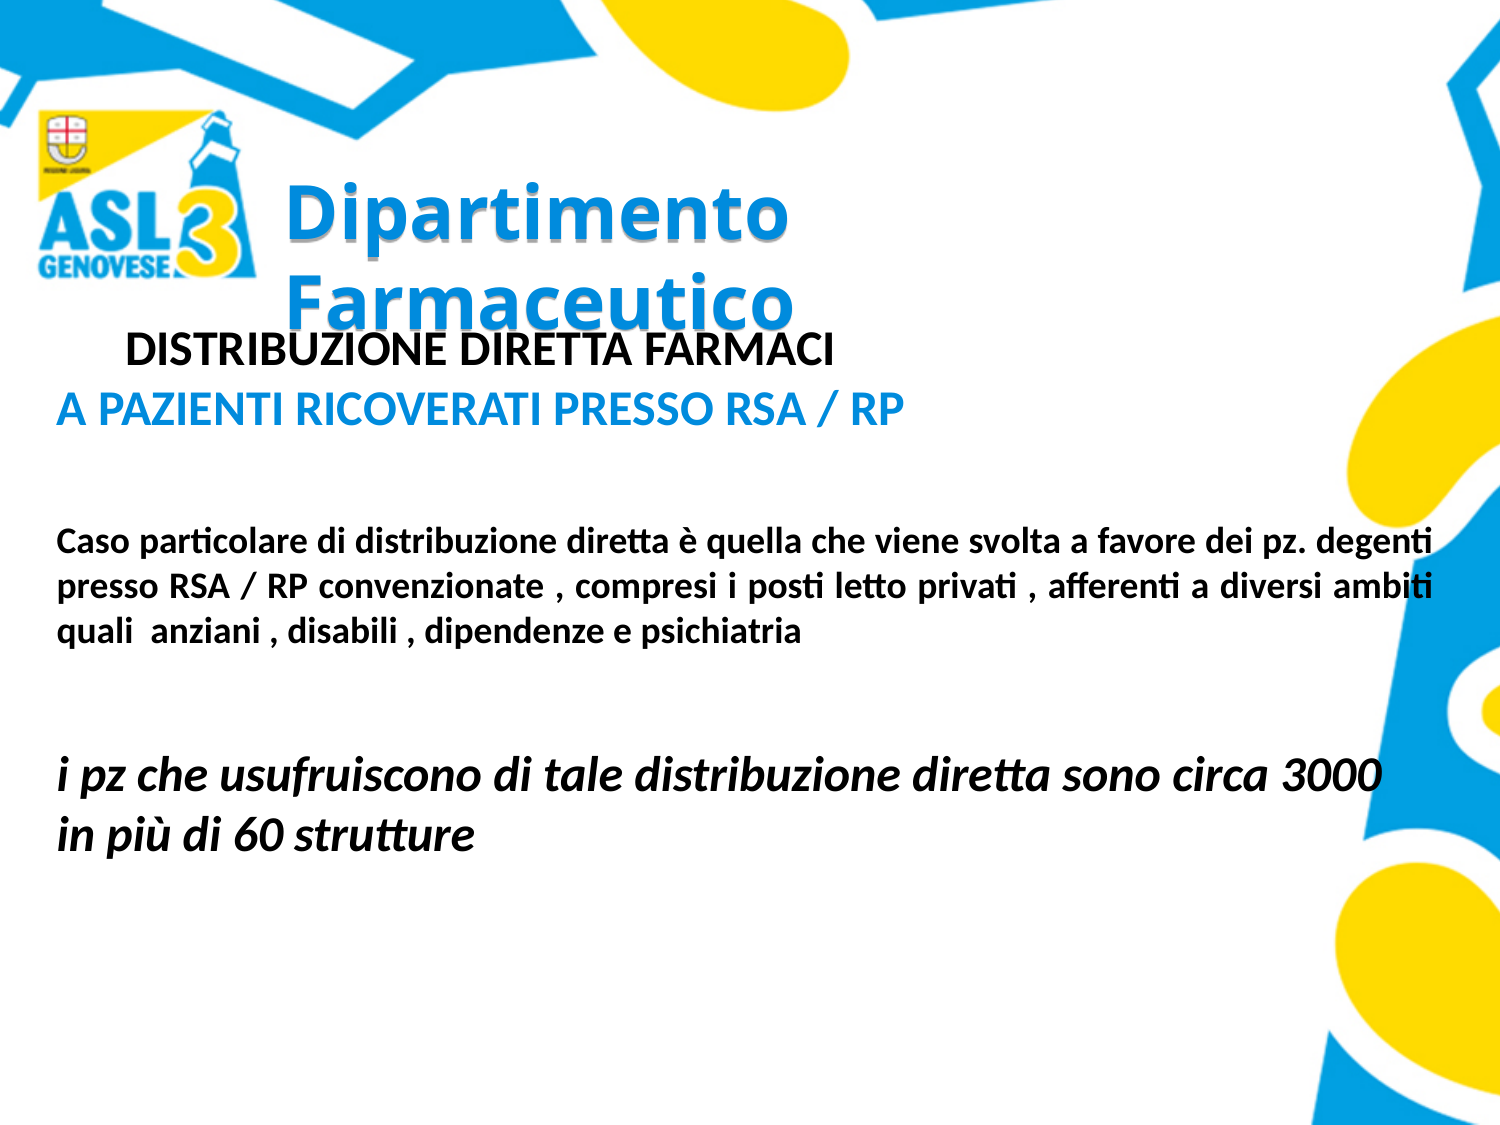

# Dipartimento Farmaceutico
DISTRIBUZIONE DIRETTA FARMACI
A PAZIENTI RICOVERATI PRESSO RSA / RP
Caso particolare di distribuzione diretta è quella che viene svolta a favore dei pz. degenti presso RSA / RP convenzionate , compresi i posti letto privati , afferenti a diversi ambiti quali anziani , disabili , dipendenze e psichiatria
i pz che usufruiscono di tale distribuzione diretta sono circa 3000
in più di 60 strutture